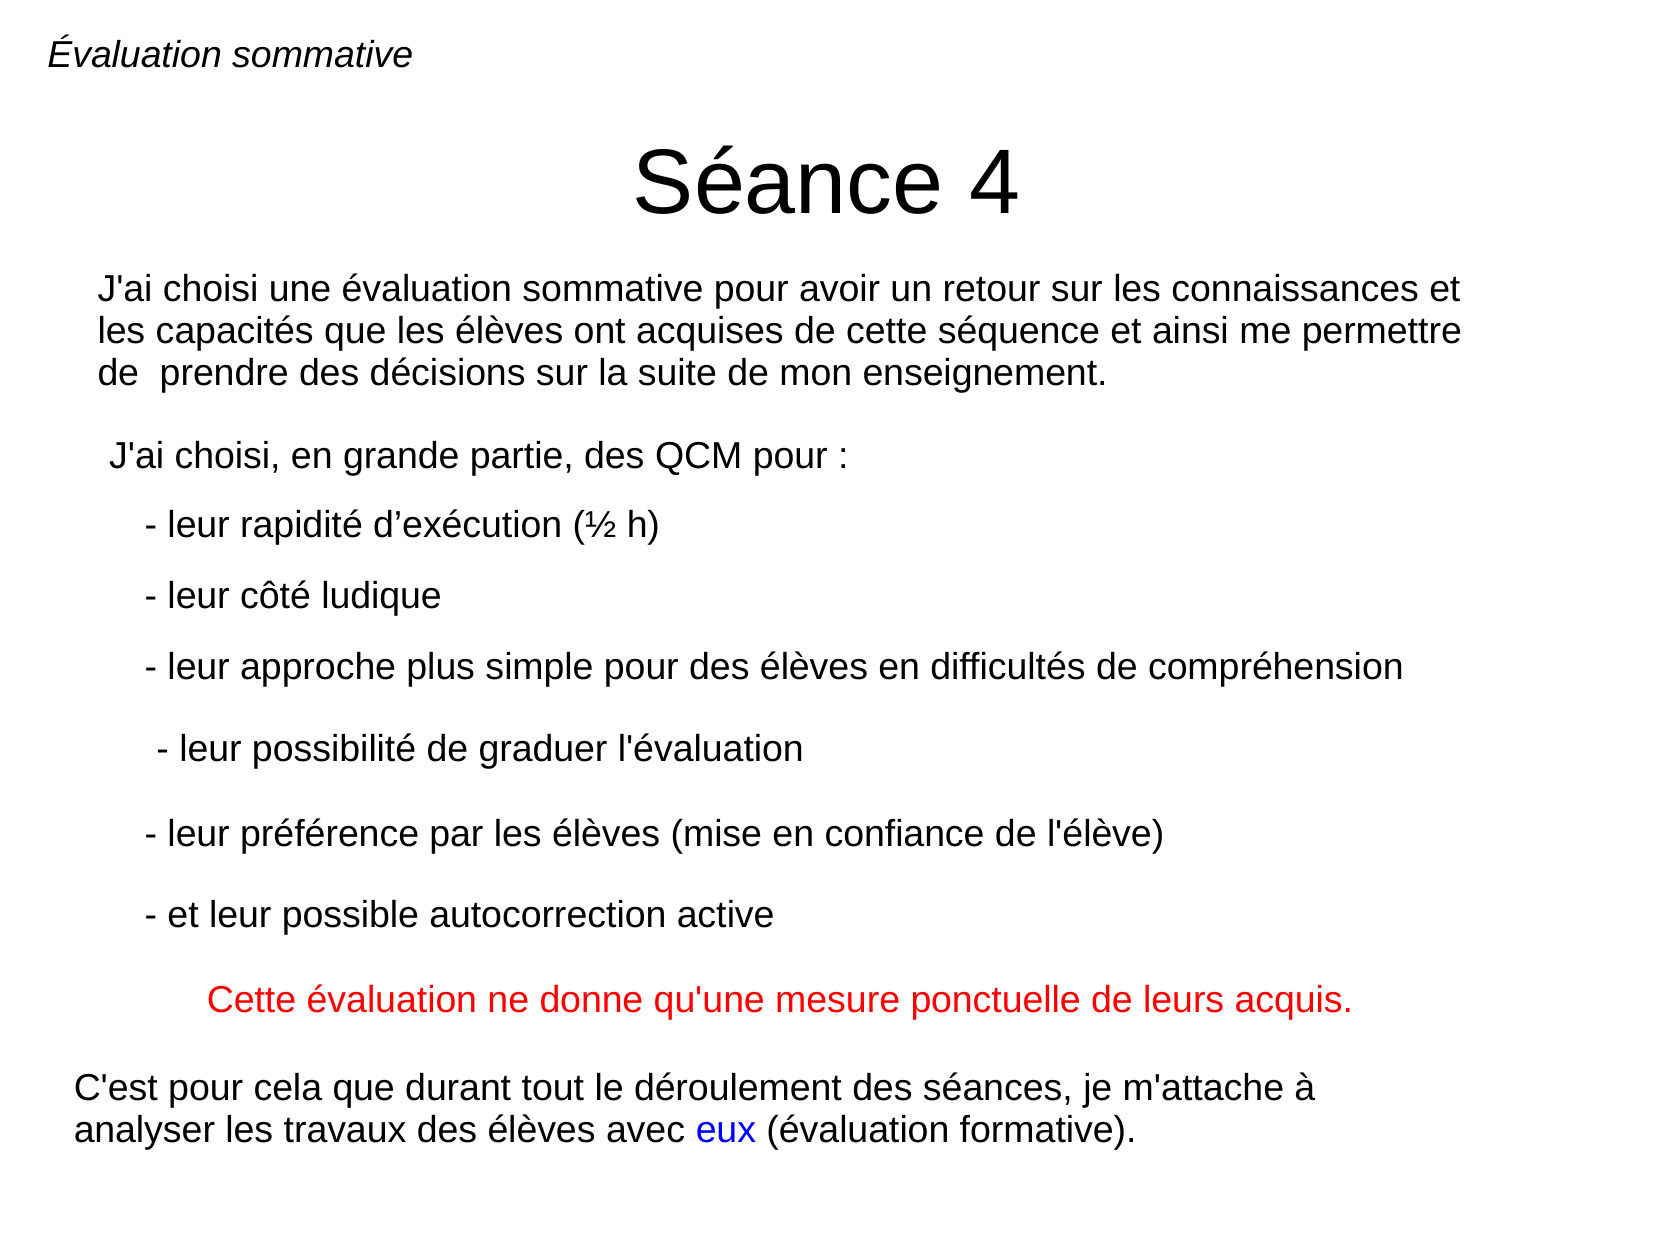

Évaluation sommative
# Séance 4
J'ai choisi une évaluation sommative pour avoir un retour sur les connaissances et les capacités que les élèves ont acquises de cette séquence et ainsi me permettre de prendre des décisions sur la suite de mon enseignement.
J'ai choisi, en grande partie, des QCM pour :
- leur rapidité d’exécution (½ h)
- leur côté ludique
- leur approche plus simple pour des élèves en difficultés de compréhension
- leur possibilité de graduer l'évaluation
- leur préférence par les élèves (mise en confiance de l'élève)
- et leur possible autocorrection active
Cette évaluation ne donne qu'une mesure ponctuelle de leurs acquis.
C'est pour cela que durant tout le déroulement des séances, je m'attache à analyser les travaux des élèves avec eux (évaluation formative).